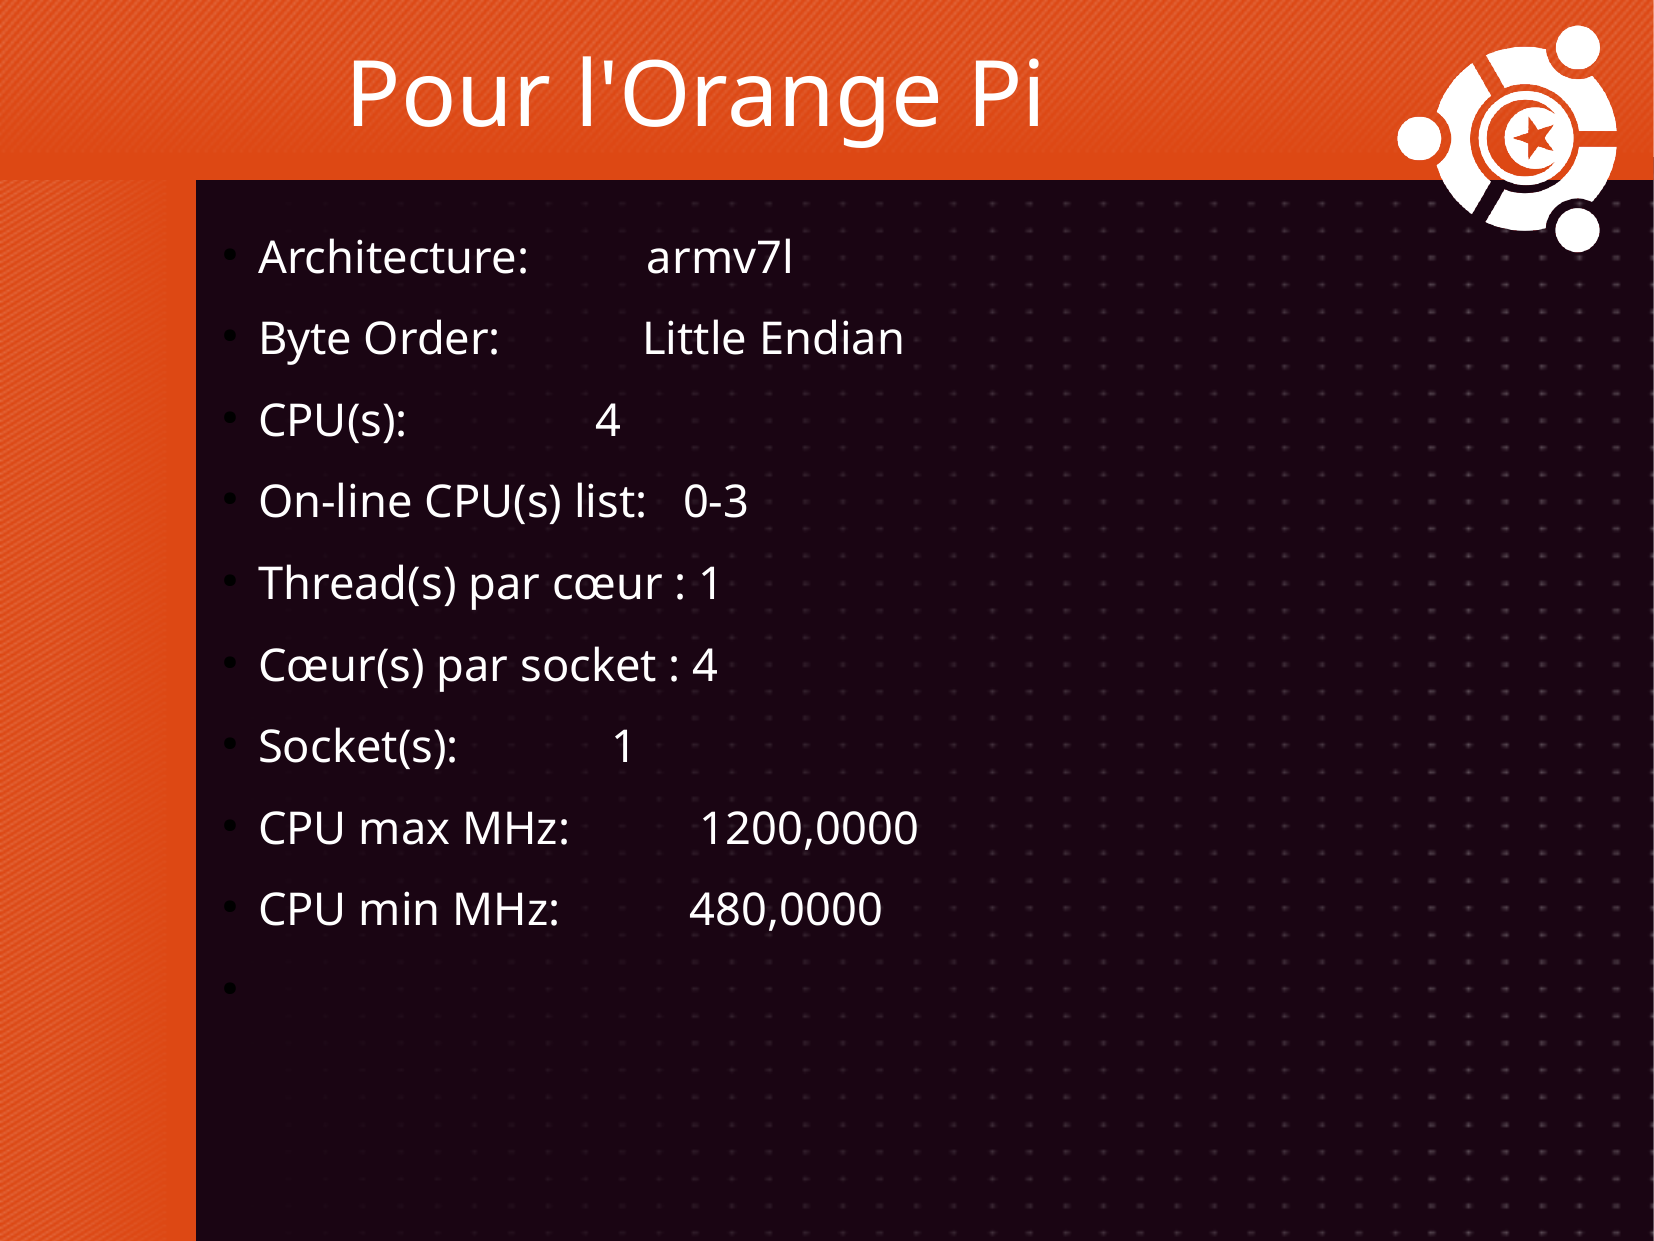

# Pour l'Orange Pi
Architecture: armv7l
Byte Order: Little Endian
CPU(s): 4
On-line CPU(s) list: 0-3
Thread(s) par cœur : 1
Cœur(s) par socket : 4
Socket(s): 1
CPU max MHz: 1200,0000
CPU min MHz: 480,0000